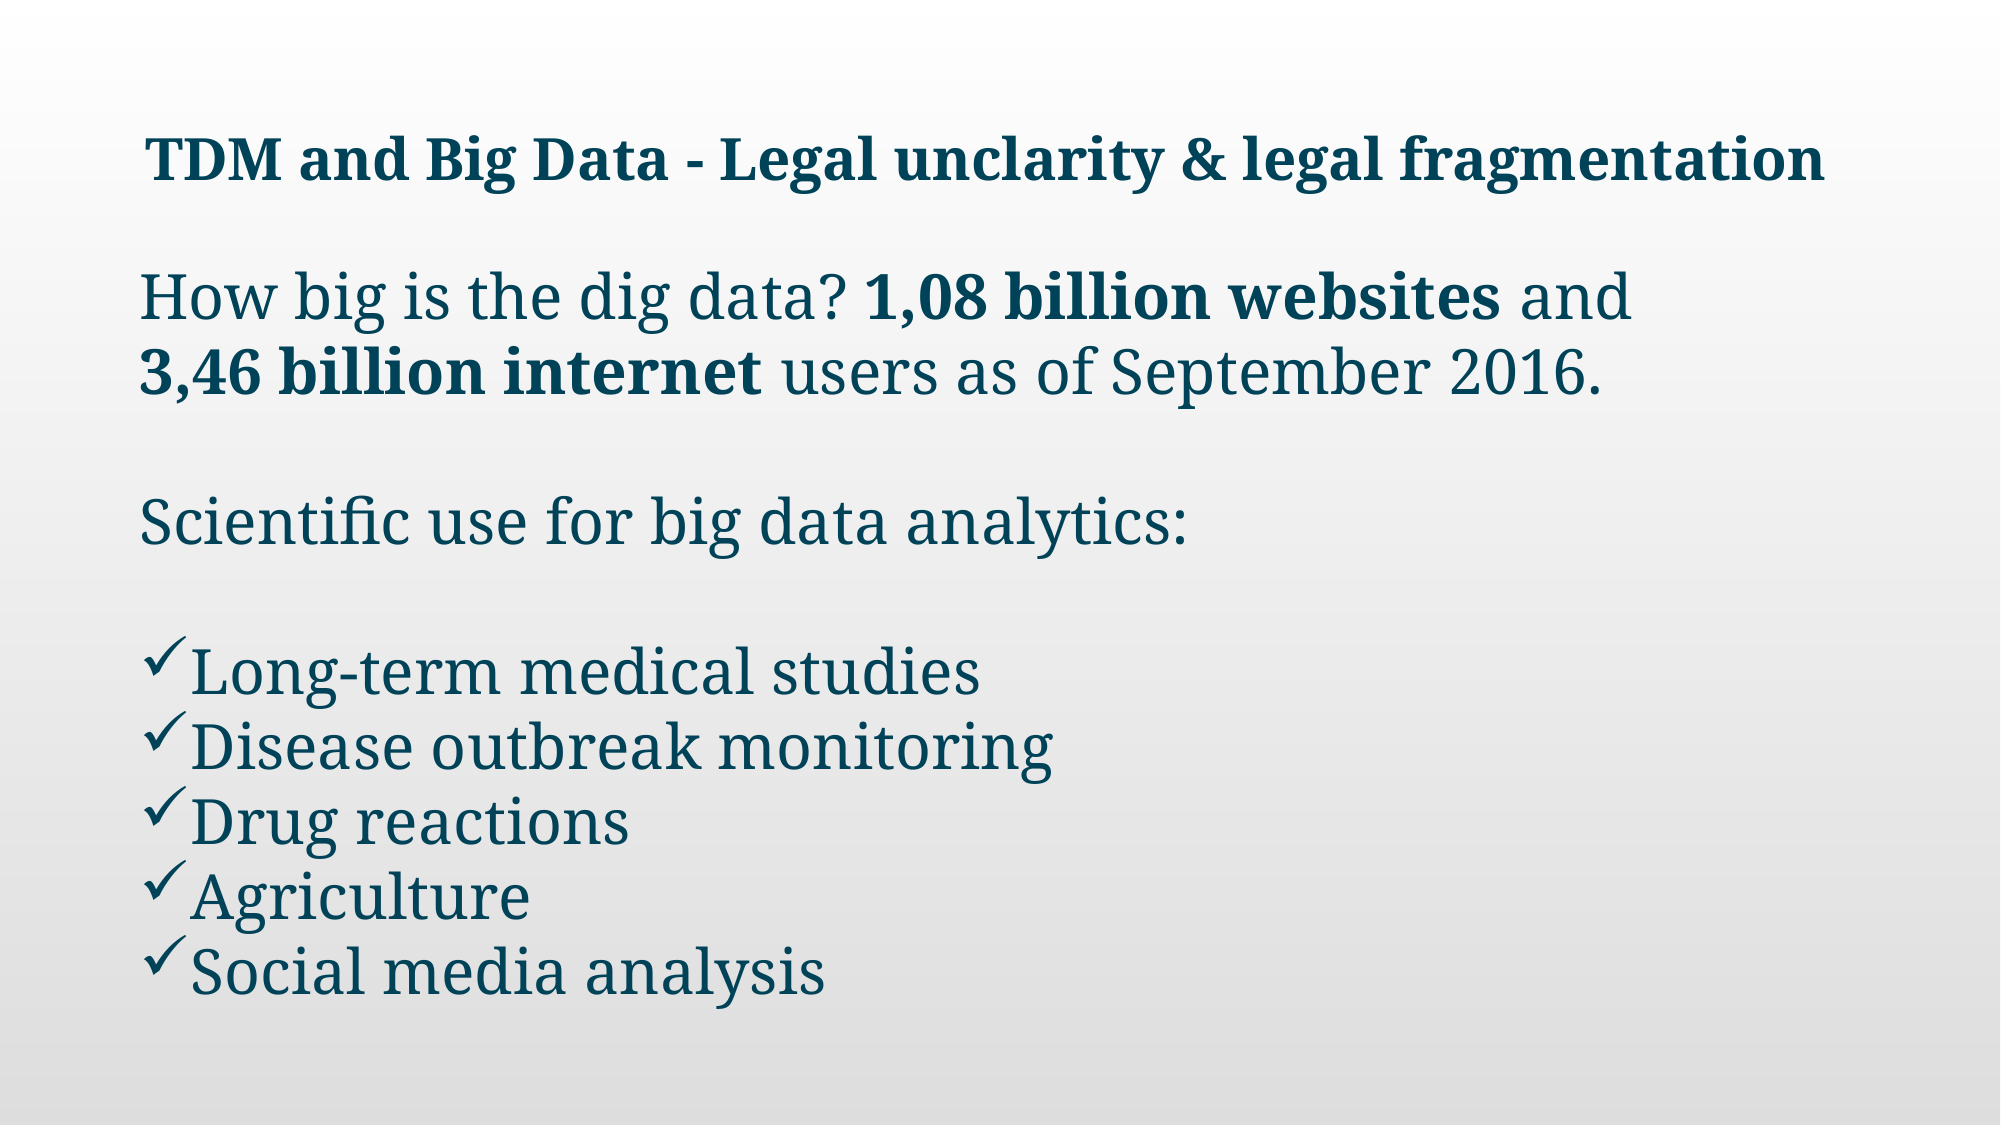

# TDM and Big Data - Legal unclarity & legal fragmentation
How big is the dig data? 1,08 billion websites and
3,46 billion internet users as of September 2016.
Scientific use for big data analytics:
Long-term medical studies
Disease outbreak monitoring
Drug reactions
Agriculture
Social media analysis